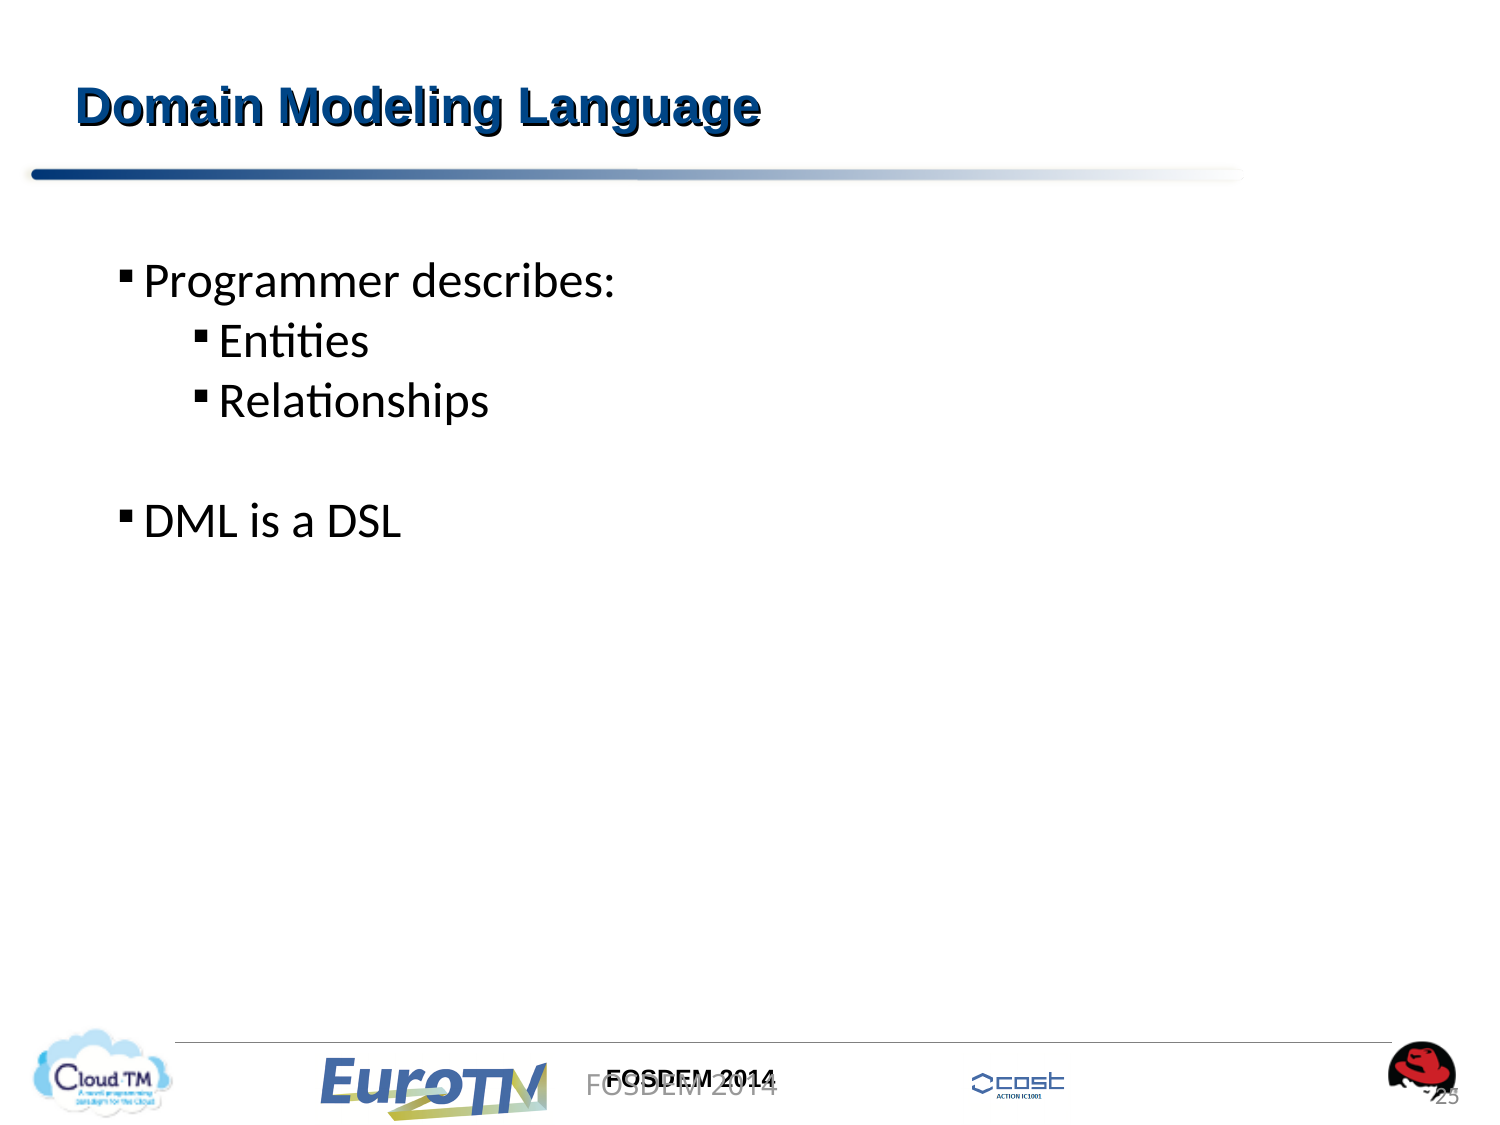

# Domain Modeling Language
 Programmer describes:
 Entities
 Relationships
 DML is a DSL
FOSDEM 2014